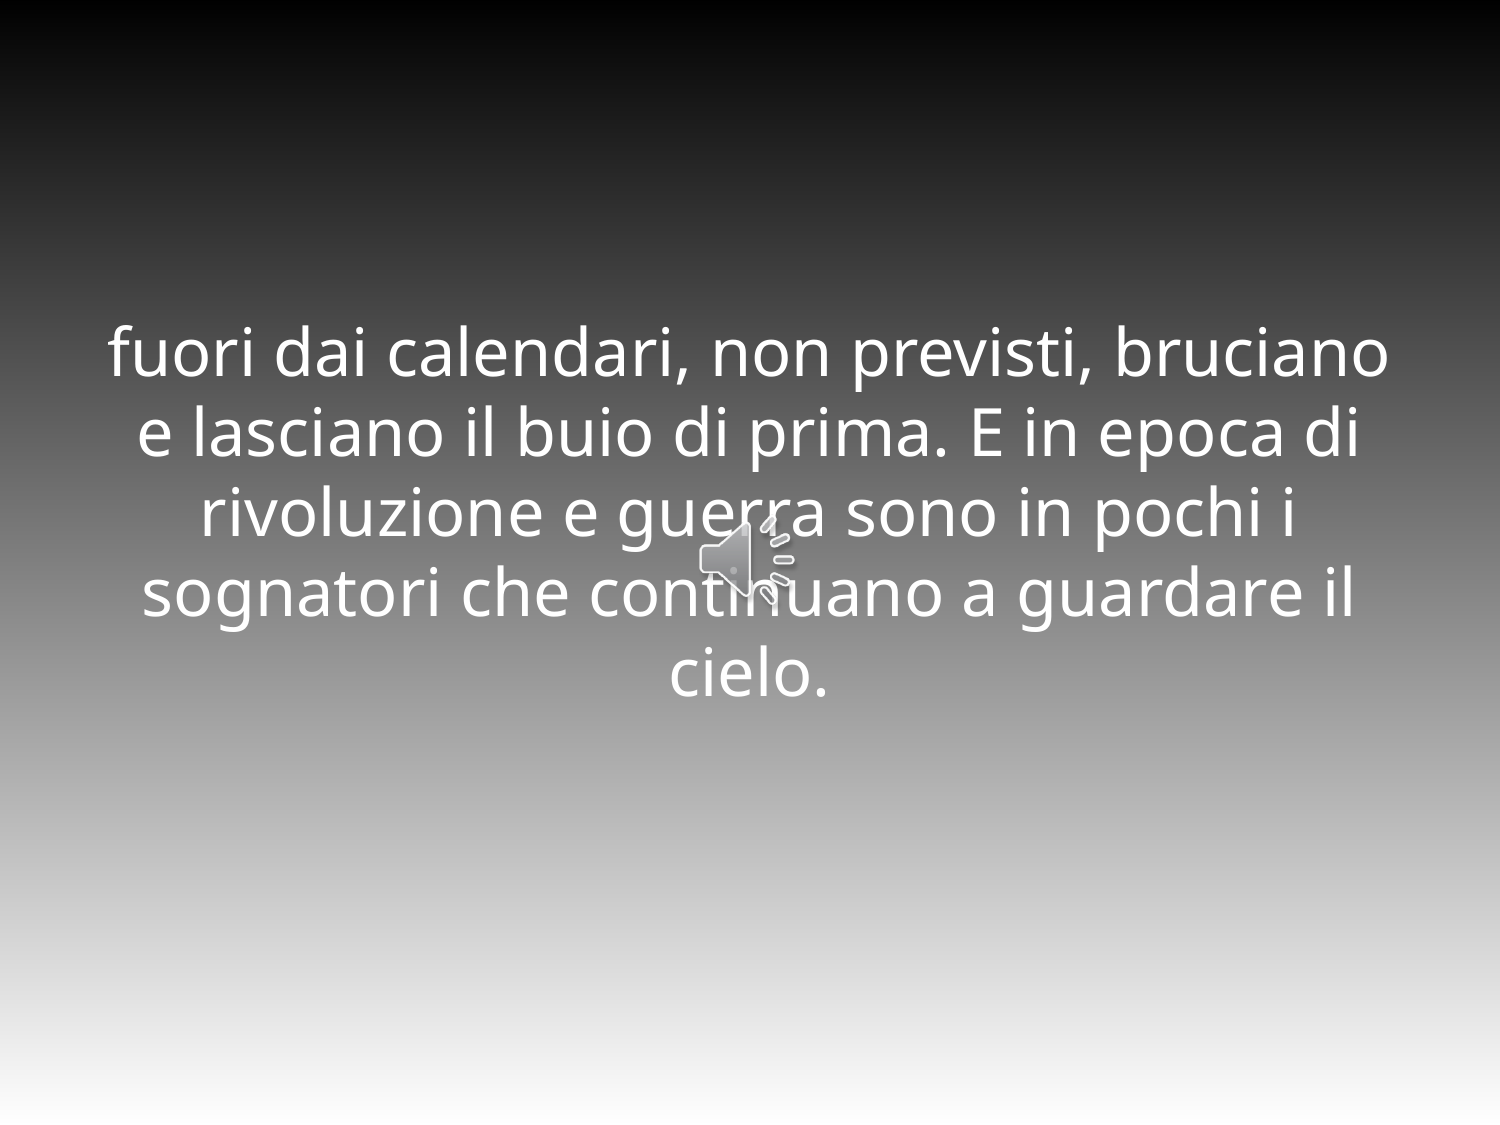

# fuori dai calendari, non previsti, bruciano e lasciano il buio di prima. E in epoca di rivoluzione e guerra sono in pochi i sognatori che continuano a guardare il cielo.